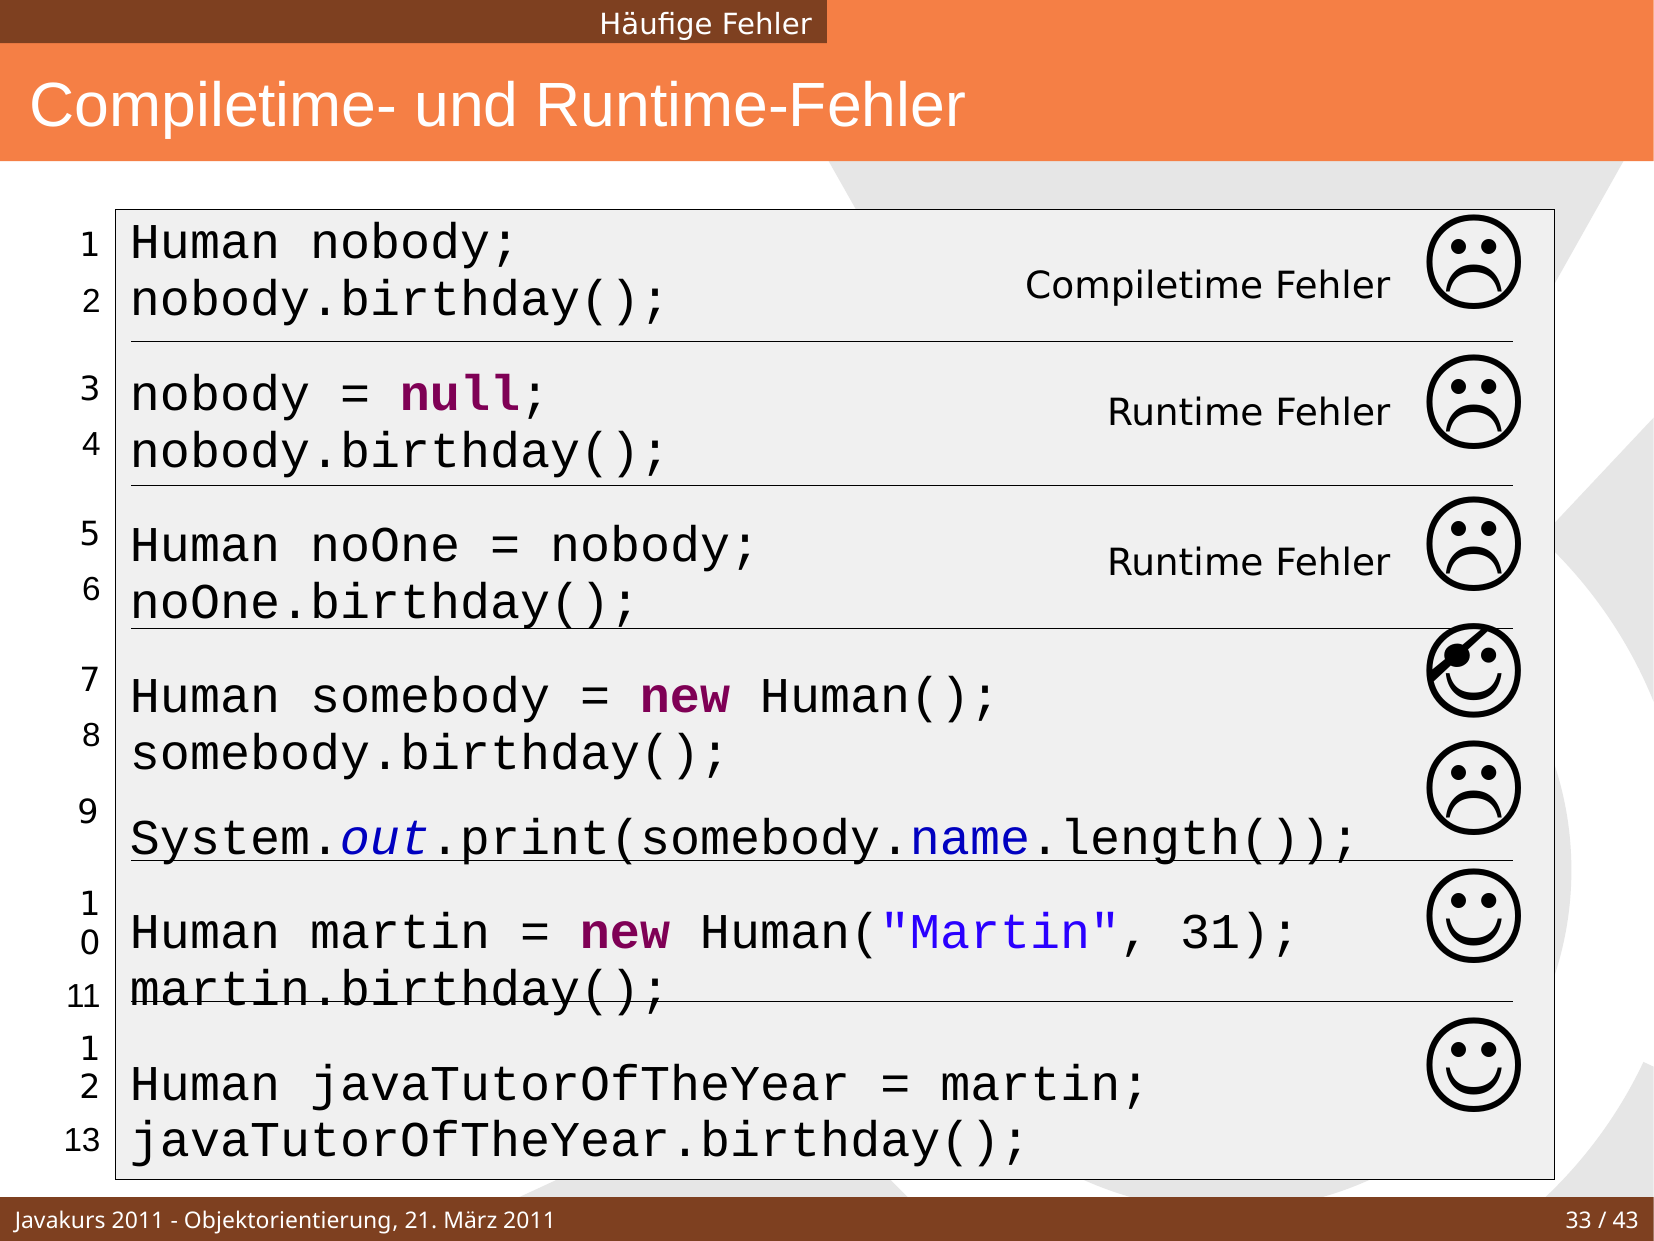

Häufige Fehler
# Compiletime- und Runtime-Fehler
Human nobody;
nobody.birthday();
nobody = null;
nobody.birthday();
Human noOne = nobody;
noOne.birthday();
Human somebody = new Human();
somebody.birthday();
System.out.print(somebody.name.length());
Human martin = new Human("Martin", 31);
martin.birthday();
Human javaTutorOfTheYear = martin;
javaTutorOfTheYear.birthday();
| 1 |
| --- |
| 2 |

Compiletime Fehler
| 3 |
| --- |
| 4 |

Runtime Fehler

| 5 |
| --- |
| 6 |
Runtime Fehler

| 7 |
| --- |
| 8 |

| 9 |
| --- |

| 10 |
| --- |
| 11 |
| 12 |
| --- |
| 13 |
